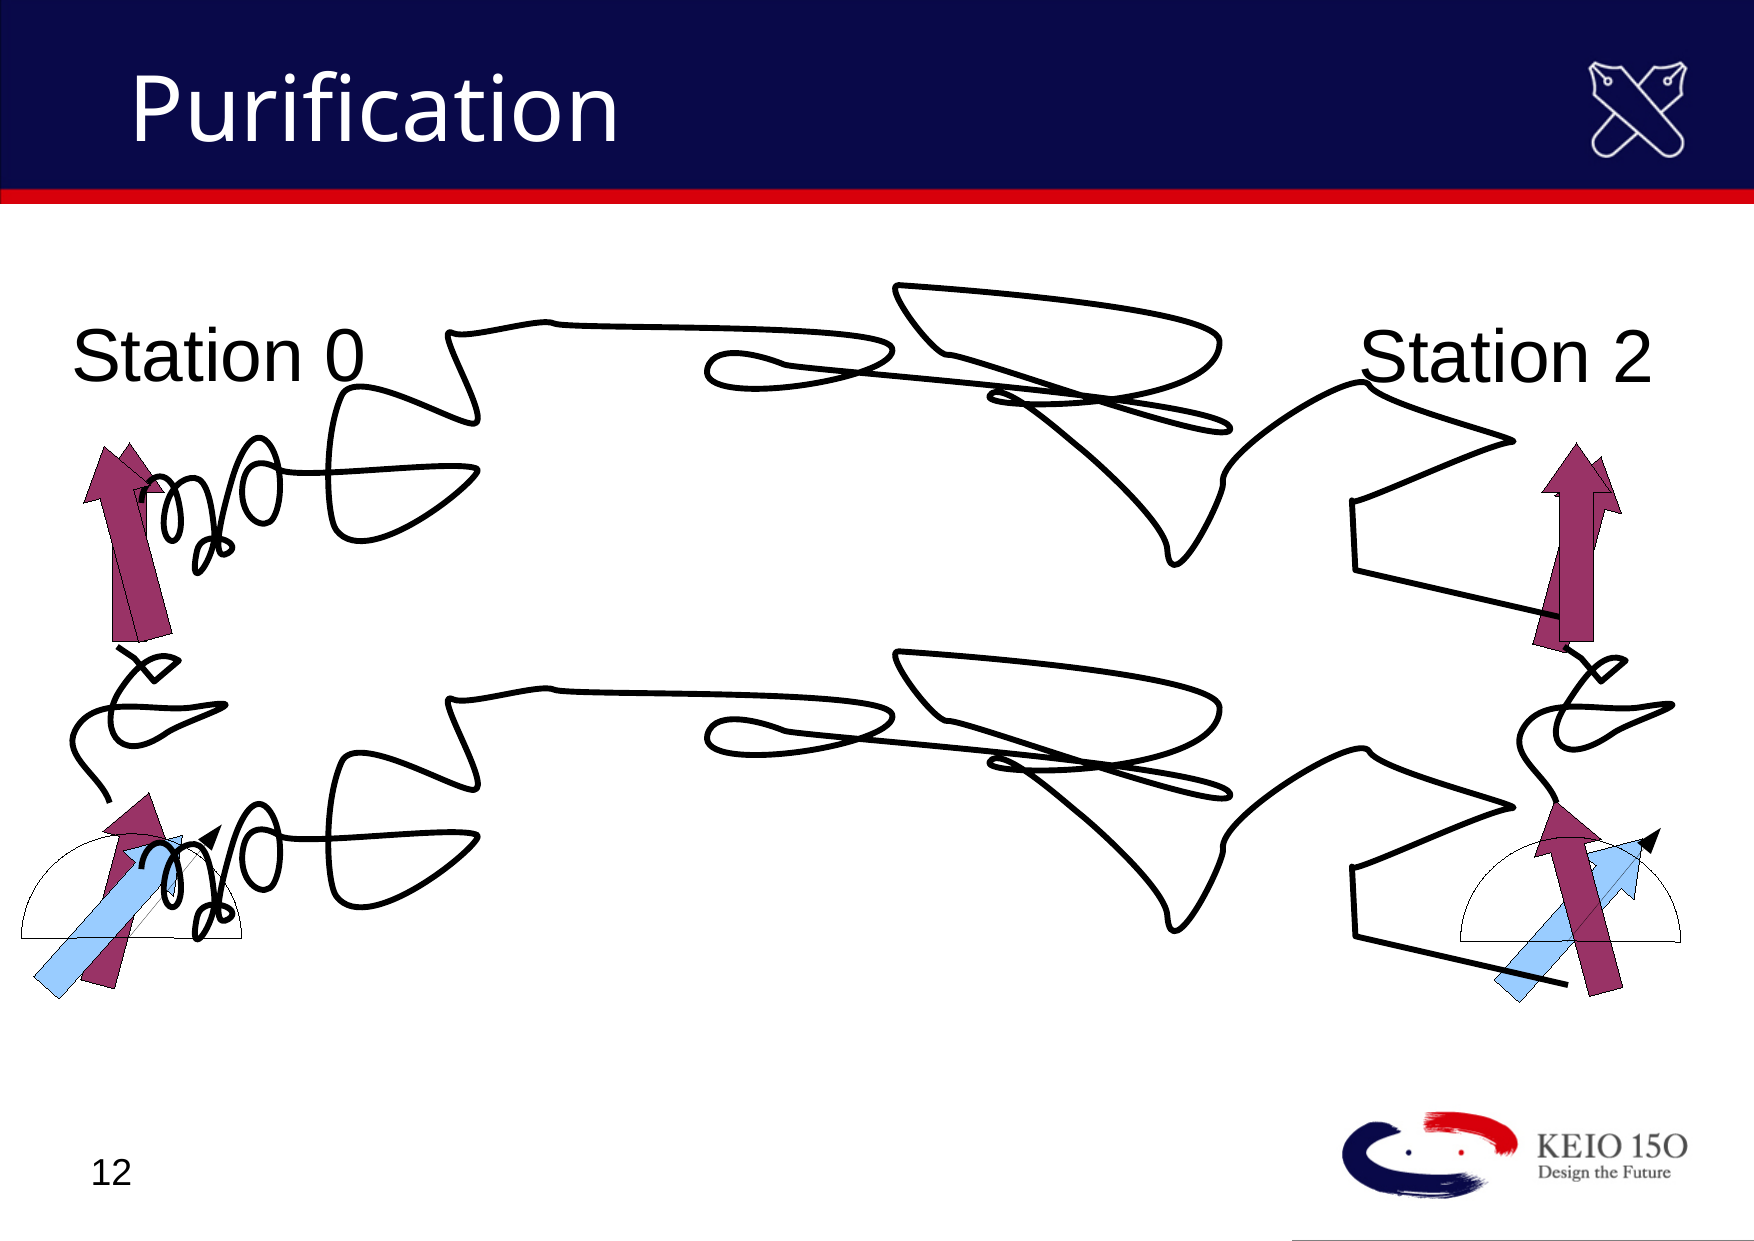

# Purification
Station 0
Station 2
12